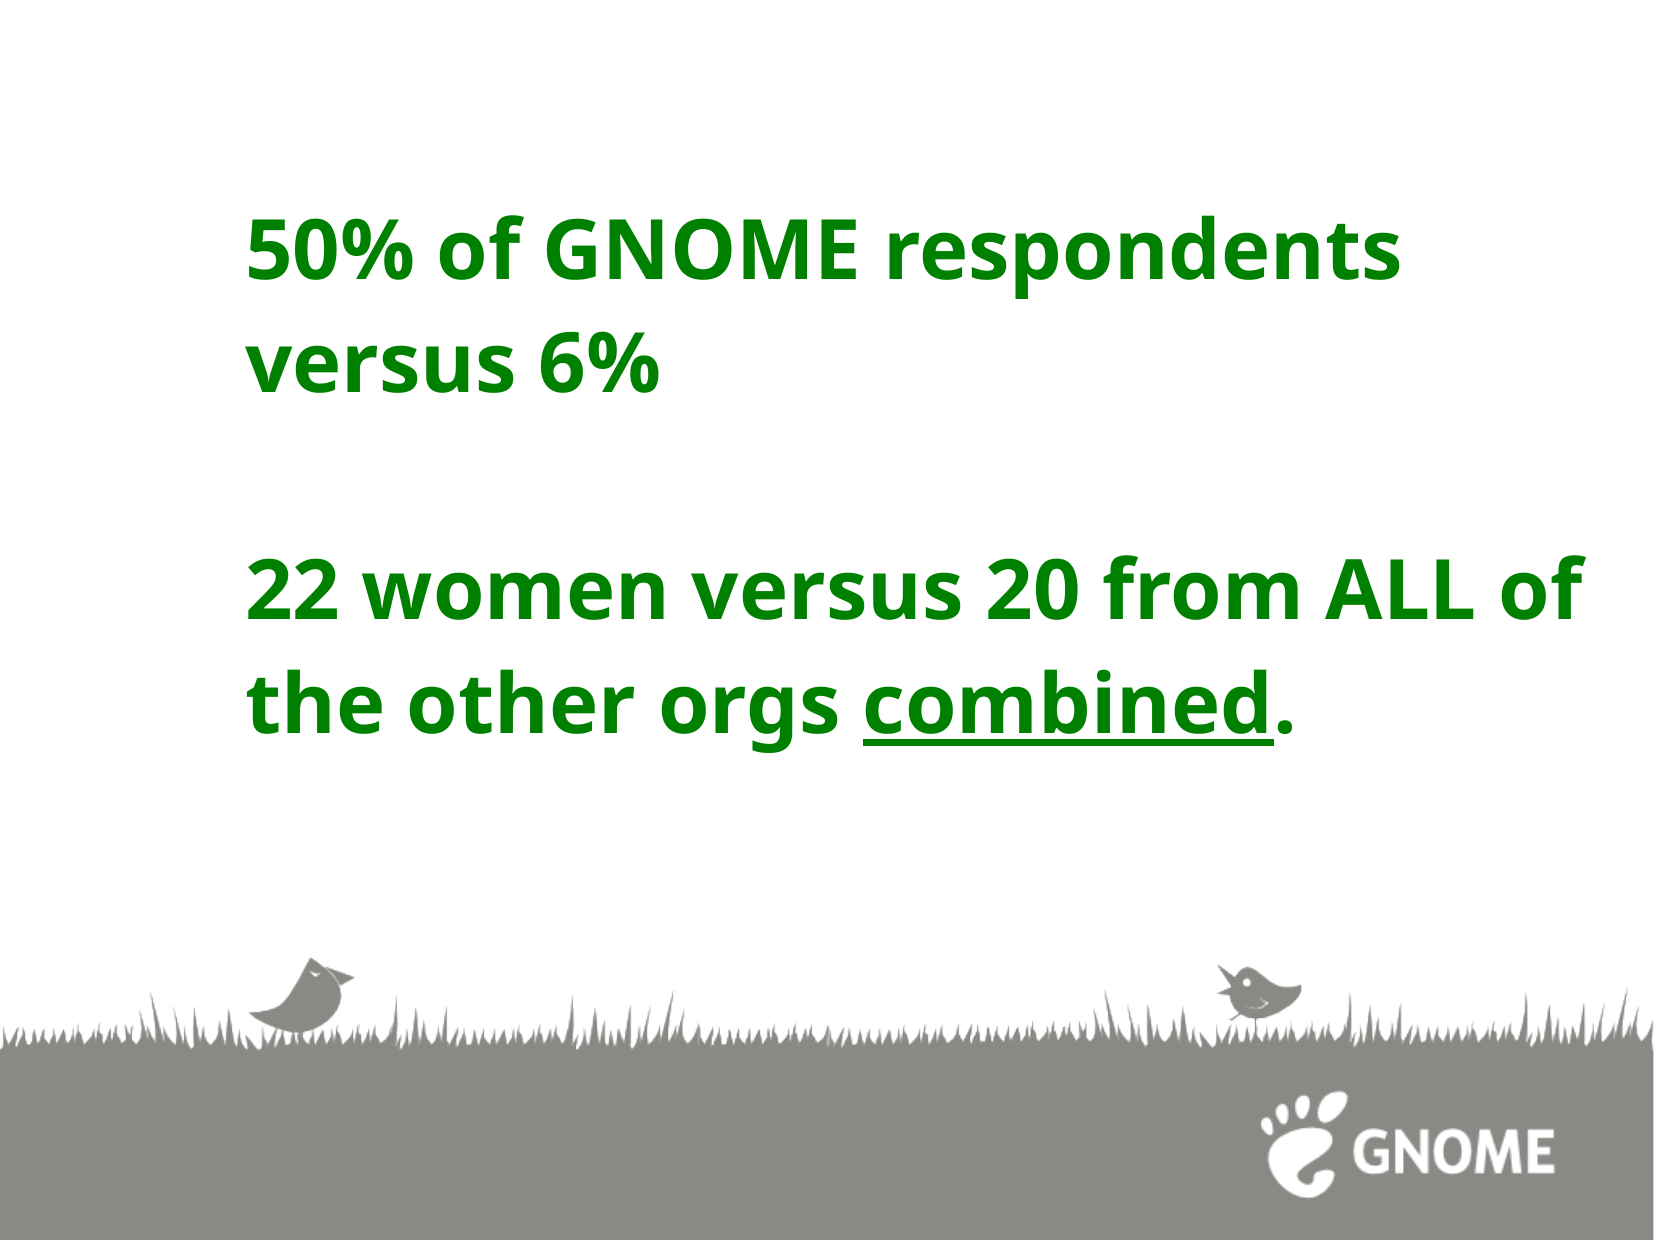

50% of GNOME respondents versus 6%
22 women versus 20 from ALL of the other orgs combined.